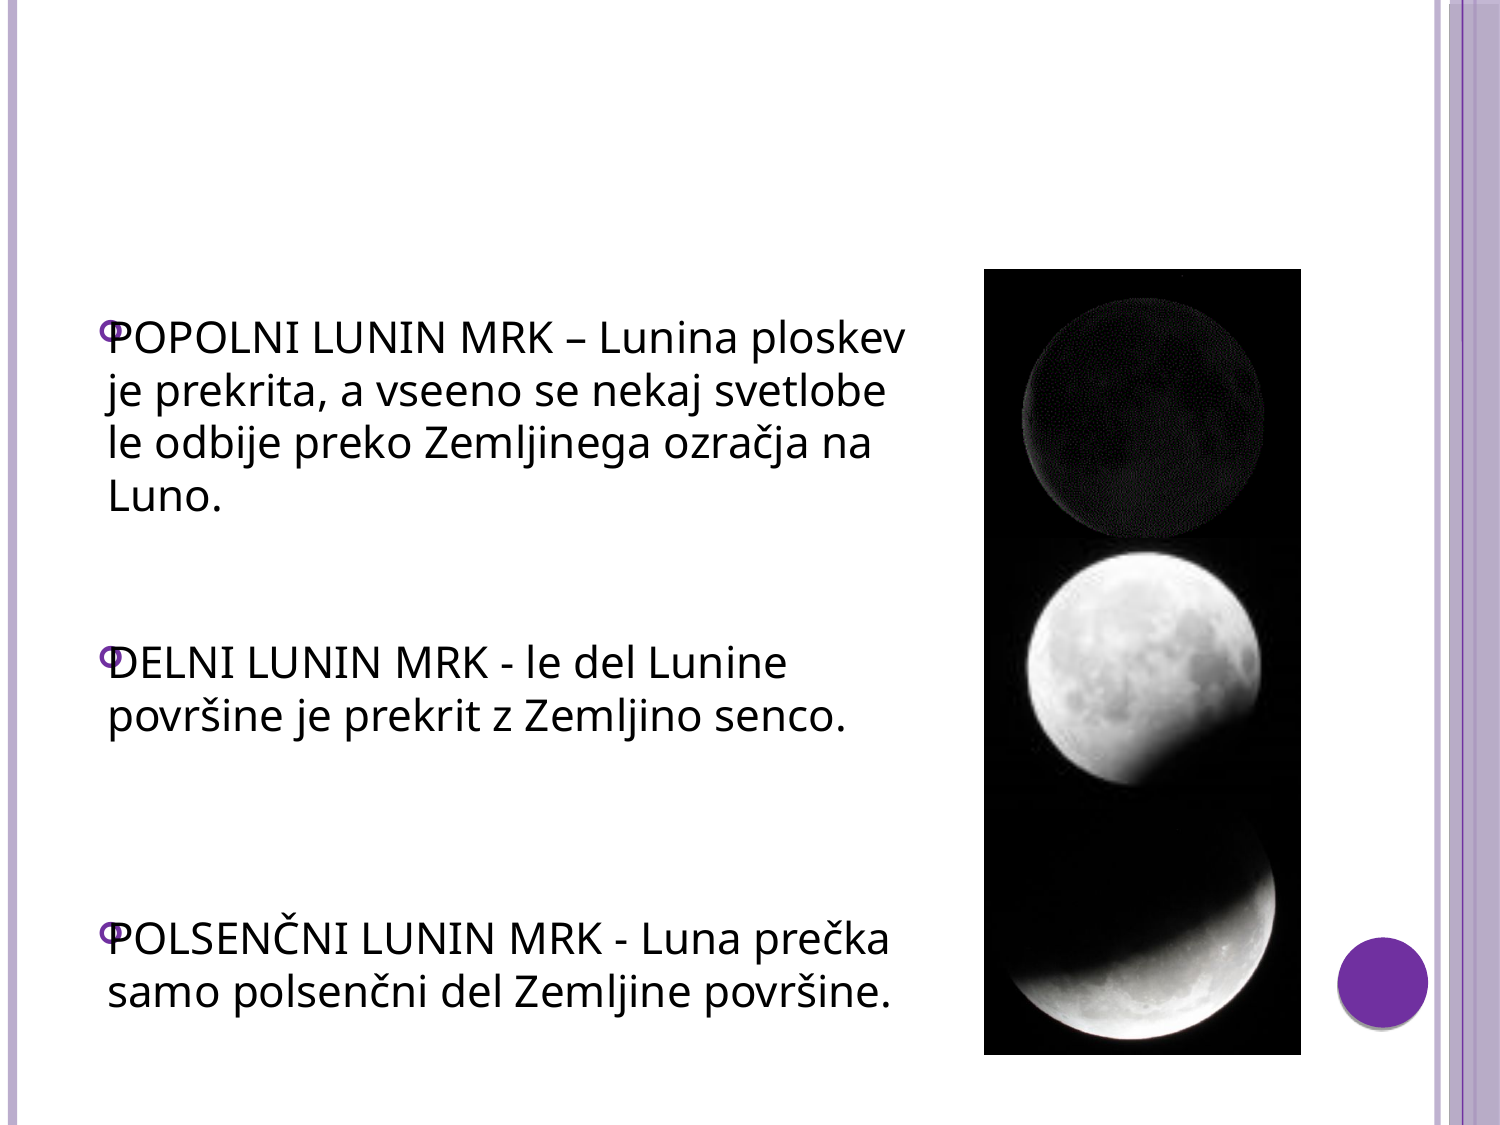

# POZNAMO VEČ VRST LUNINIH MRKOV:
POPOLNI LUNIN MRK – Lunina ploskev je prekrita, a vseeno se nekaj svetlobe le odbije preko Zemljinega ozračja na Luno.
DELNI LUNIN MRK - le del Lunine površine je prekrit z Zemljino senco.
POLSENČNI LUNIN MRK - Luna prečka samo polsenčni del Zemljine površine.